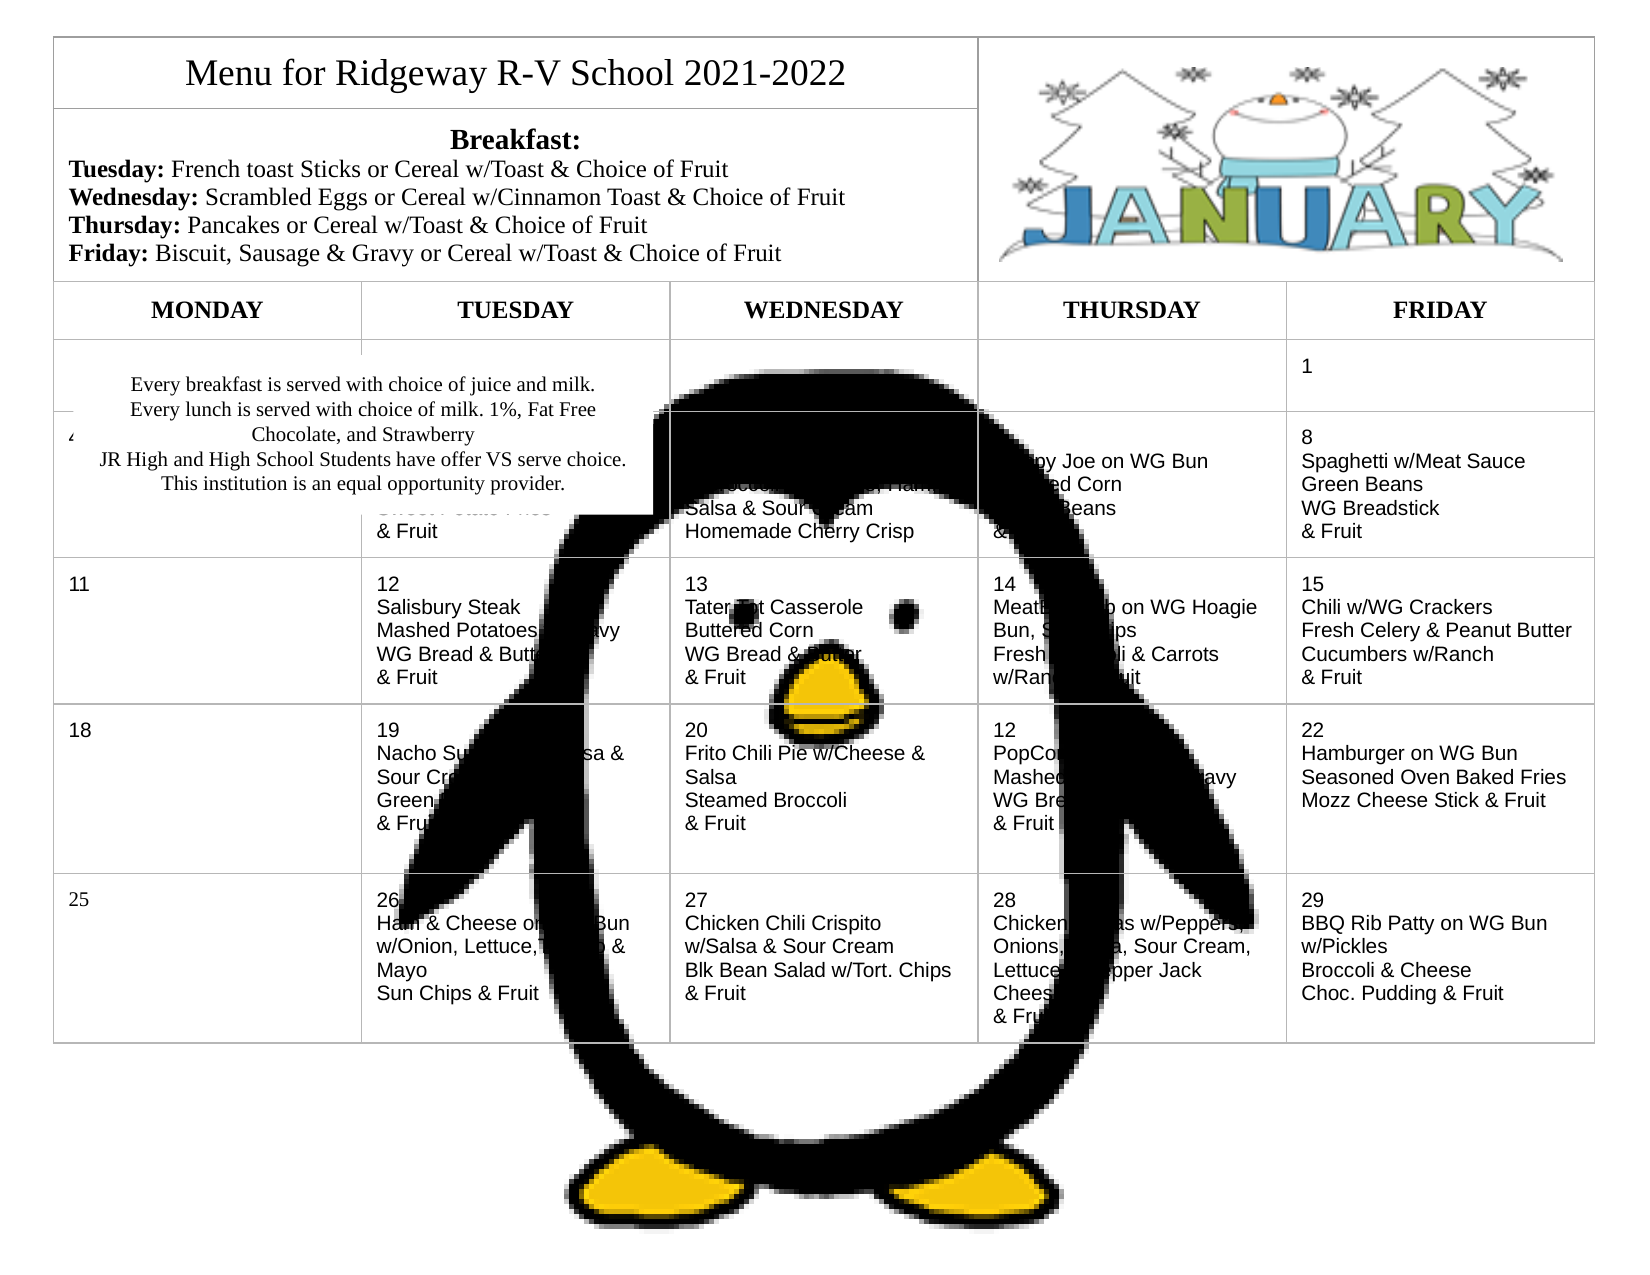

| Menu for Ridgeway R-V School 2021-2022 | | | | |
| --- | --- | --- | --- | --- |
| Breakfast: Tuesday: French toast Sticks or Cereal w/Toast & Choice of Fruit Wednesday: Scrambled Eggs or Cereal w/Cinnamon Toast & Choice of Fruit Thursday: Pancakes or Cereal w/Toast & Choice of Fruit Friday: Biscuit, Sausage & Gravy or Cereal w/Toast & Choice of Fruit | | | | |
| MONDAY | TUESDAY | WEDNESDAY | THURSDAY | FRIDAY |
| | | | | 1 |
| 4 | 5 Chicken Patty on WG Bun w/Mayo & Pickles Sweet Potato Fries & Fruit | 6 Baked Potato Bar w/Broccoli & Cheese, Ham, Salsa & Sour Cream Homemade Cherry Crisp | 7 Sloppy Joe on WG Bun Buttered Corn Baked Beans & Fruit | 8 Spaghetti w/Meat Sauce Green Beans WG Breadstick & Fruit |
| 11 | 12 Salisbury Steak Mashed Potatoes w/Gravy WG Bread & Butter & Fruit | 13 Tater Tot Casserole Buttered Corn WG Bread & Butter & Fruit | 14 MeatBall Sub on WG Hoagie Bun, Sun Chips Fresh Broccoli & Carrots w/Ranch & Fruit | 15 Chili w/WG Crackers Fresh Celery & Peanut Butter Cucumbers w/Ranch & Fruit |
| 18 | 19 Nacho Supreme w/Salsa & Sour Cream Green Beans & Fruit | 20 Frito Chili Pie w/Cheese & Salsa Steamed Broccoli & Fruit | 12 PopCorn Chicken Mashed Potatoes w/Gravy WG Bread & Butter & Fruit | 22 Hamburger on WG Bun Seasoned Oven Baked Fries Mozz Cheese Stick & Fruit |
| 25 | 26 Ham & Cheese on WG Bun w/Onion, Lettuce,Tomato & Mayo Sun Chips & Fruit | 27 Chicken Chili Crispito w/Salsa & Sour Cream Blk Bean Salad w/Tort. Chips & Fruit | 28 Chicken Fajitas w/Peppers, Onions, Salsa, Sour Cream, Lettuce & Pepper Jack Cheese & Fruit | 29 BBQ Rib Patty on WG Bun w/Pickles Broccoli & Cheese Choc. Pudding & Fruit |
Every breakfast is served with choice of juice and milk.
Every lunch is served with choice of milk. 1%, Fat Free Chocolate, and Strawberry
JR High and High School Students have offer VS serve choice.
This institution is an equal opportunity provider.